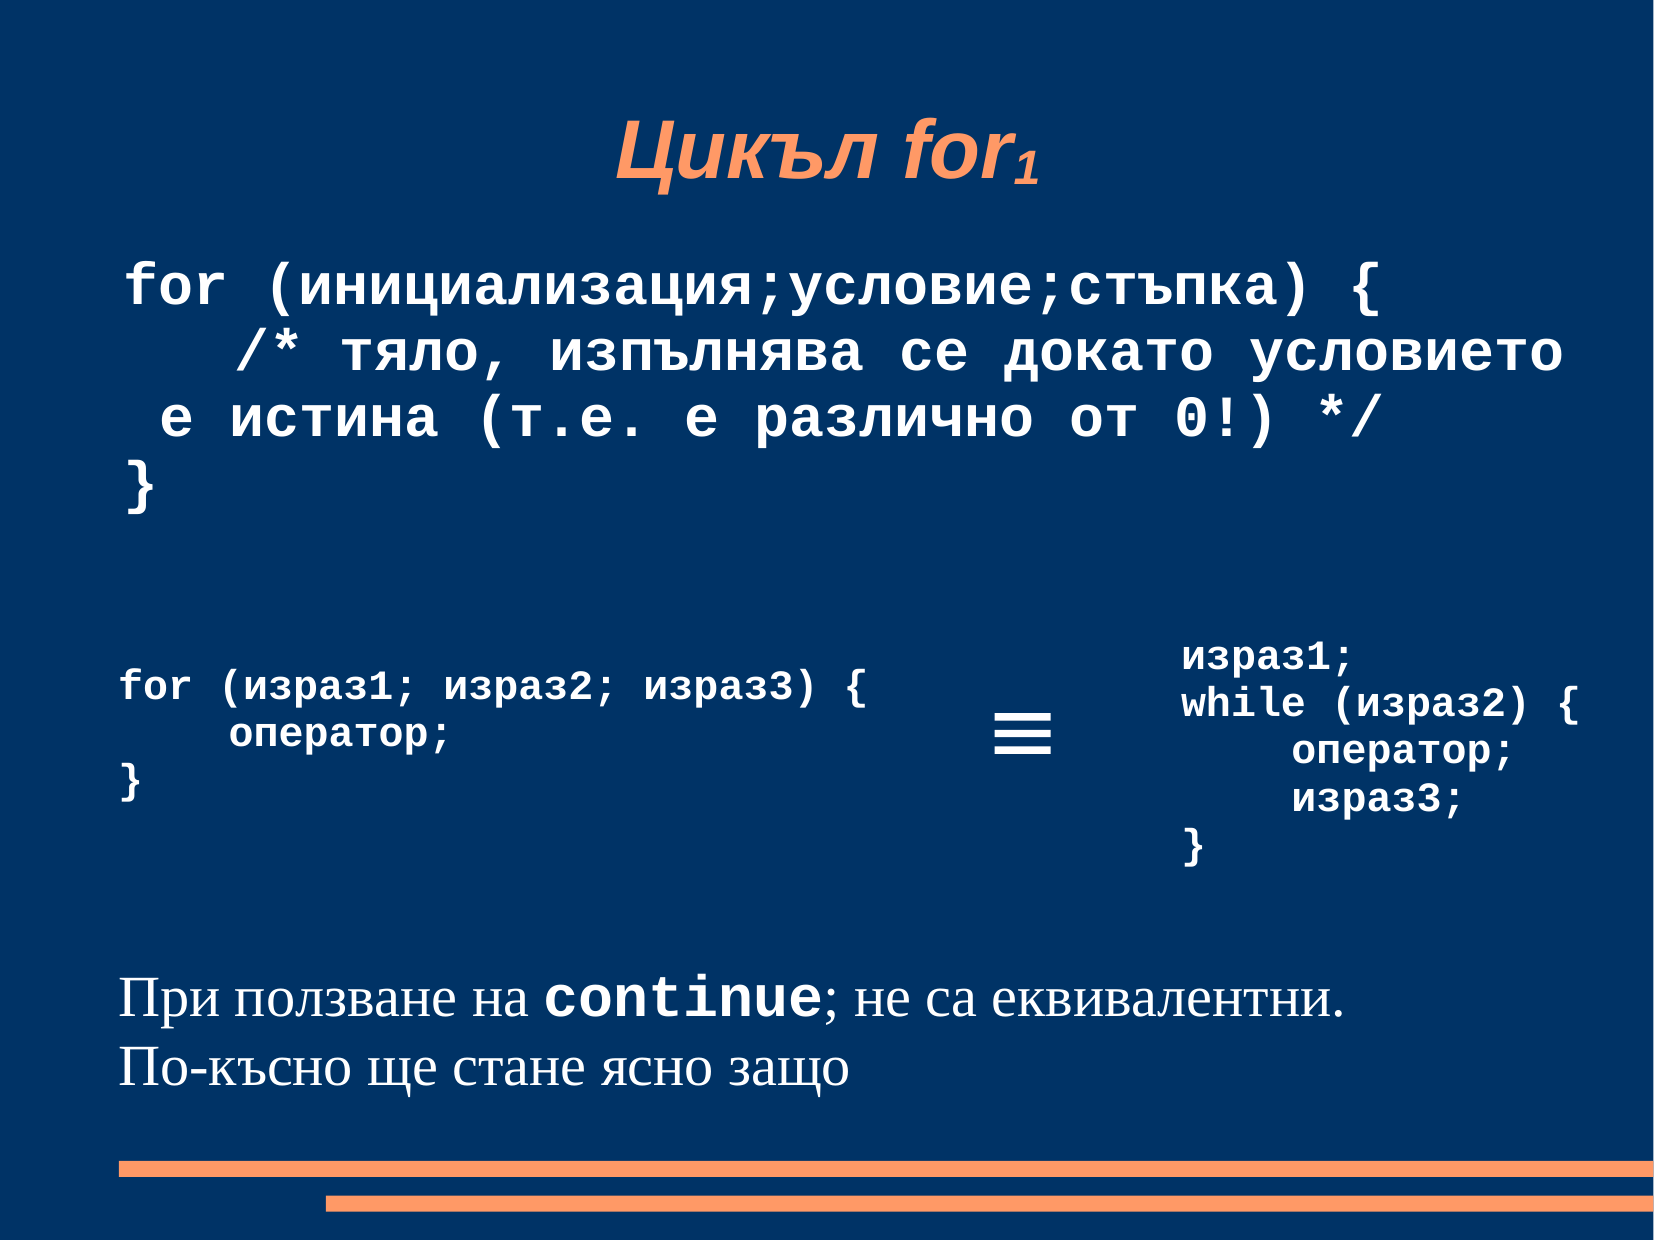

# Цикъл for1
for (инициализация;условие;стъпка) {
	/* тяло, изпълнява се докато условието е истина (т.е. е различно от 0!) */
}
for (израз1; израз2; израз3) {
	оператор;
}
израз1;
while (израз2) {
	оператор;
	израз3;
}

При ползване на continue; не са еквивалентни.
По-късно ще стане ясно защо